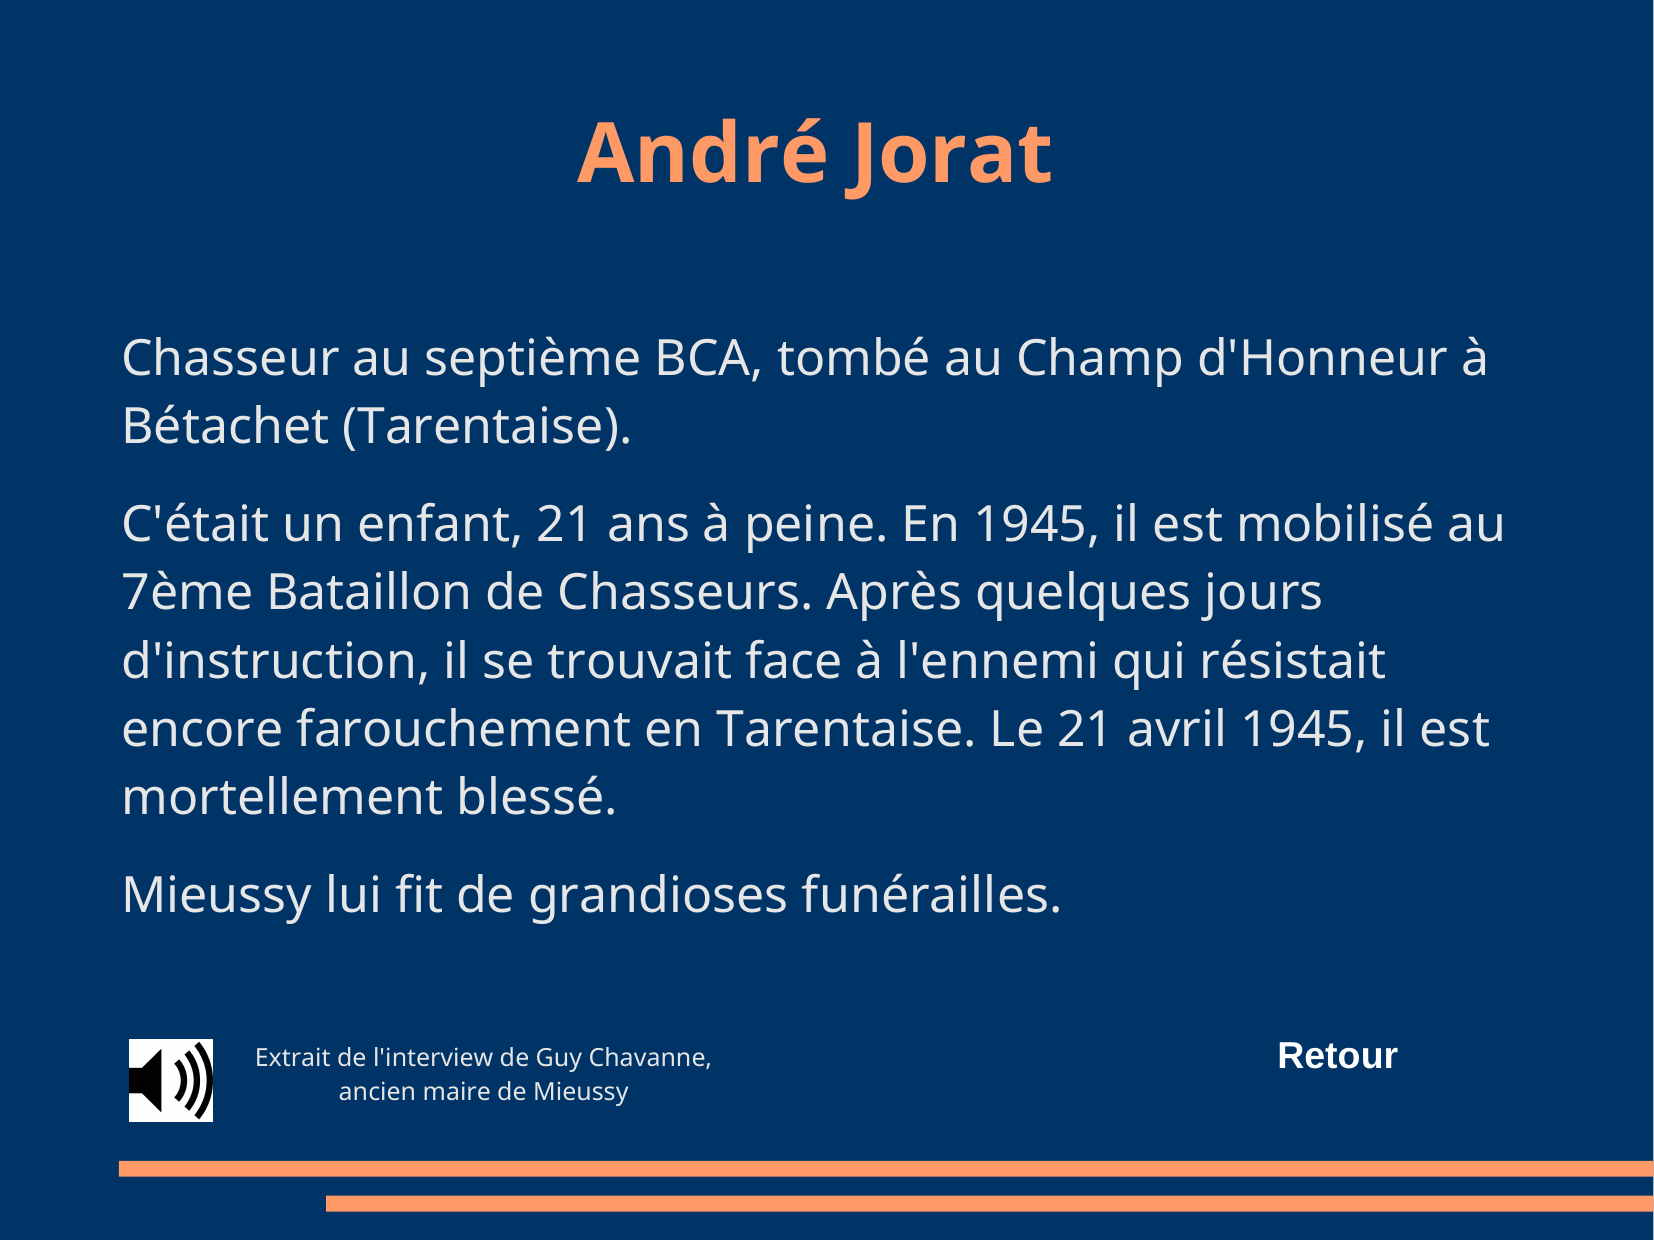

# André Jorat
Chasseur au septième BCA, tombé au Champ d'Honneur à Bétachet (Tarentaise).
C'était un enfant, 21 ans à peine. En 1945, il est mobilisé au 7ème Bataillon de Chasseurs. Après quelques jours d'instruction, il se trouvait face à l'ennemi qui résistait encore farouchement en Tarentaise. Le 21 avril 1945, il est mortellement blessé.
Mieussy lui fit de grandioses funérailles.
Retour
Extrait de l'interview de Guy Chavanne, ancien maire de Mieussy